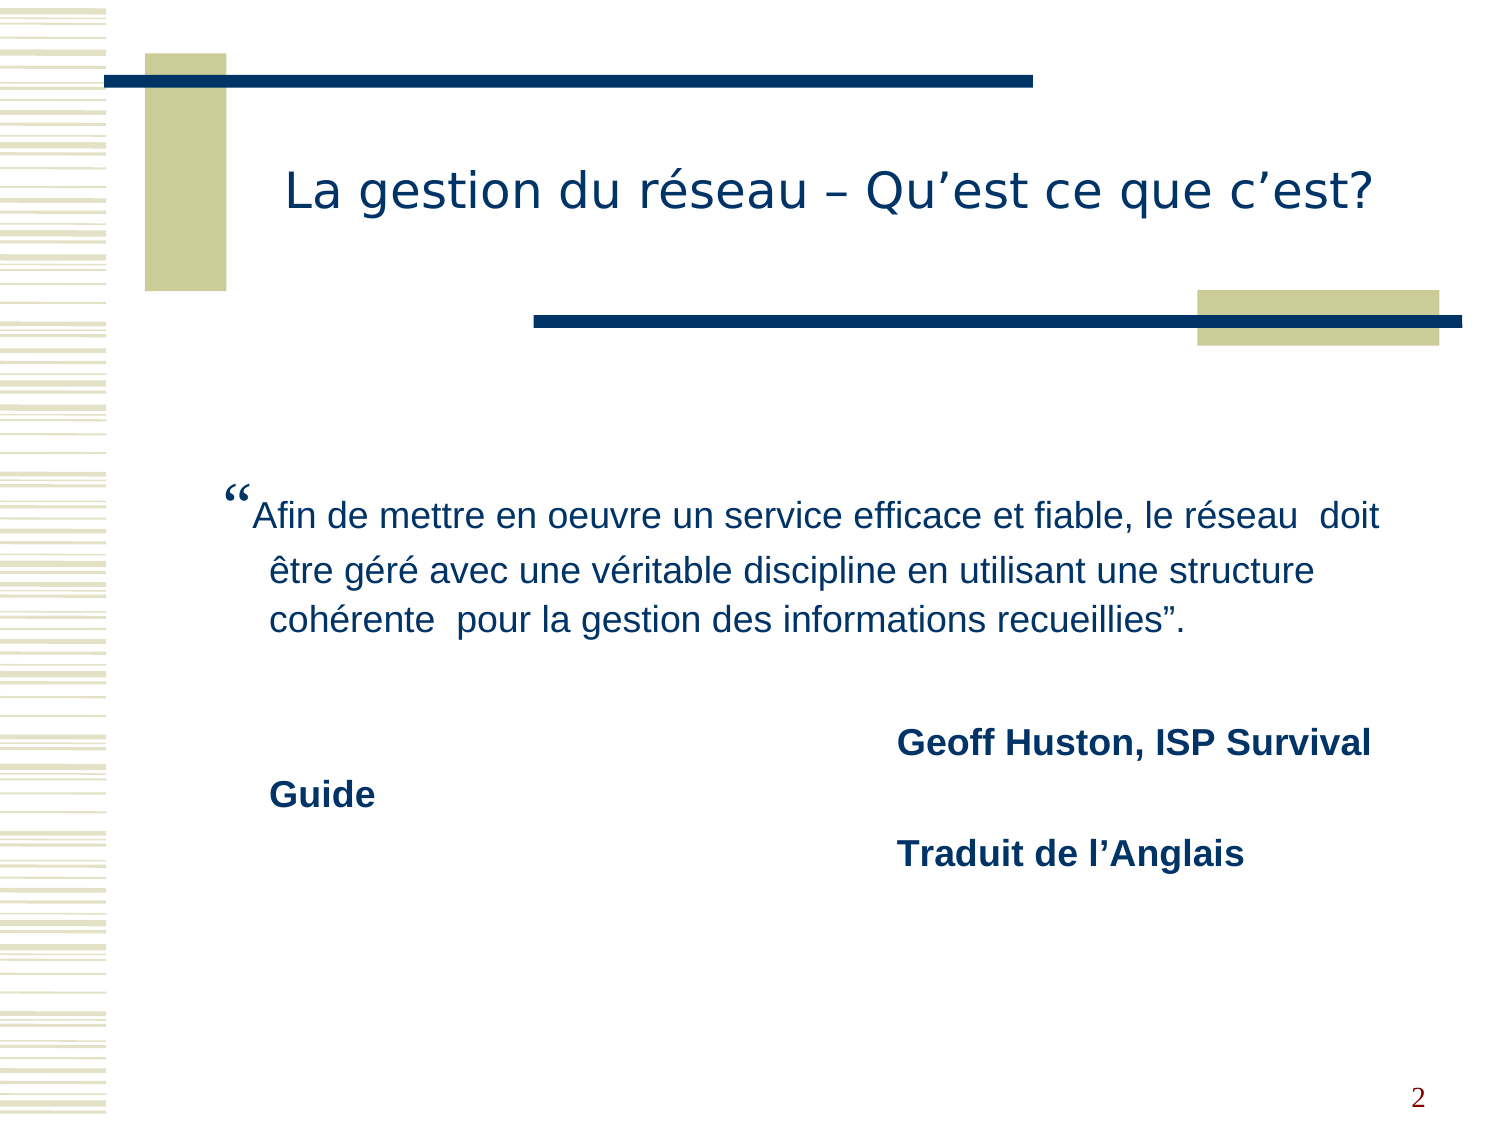

# La gestion du réseau – Qu’est ce que c’est?
“Afin de mettre en oeuvre un service efficace et fiable, le réseau doit être géré avec une véritable discipline en utilisant une structure cohérente pour la gestion des informations recueillies”.
						Geoff Huston, ISP Survival Guide
						Traduit de l’Anglais